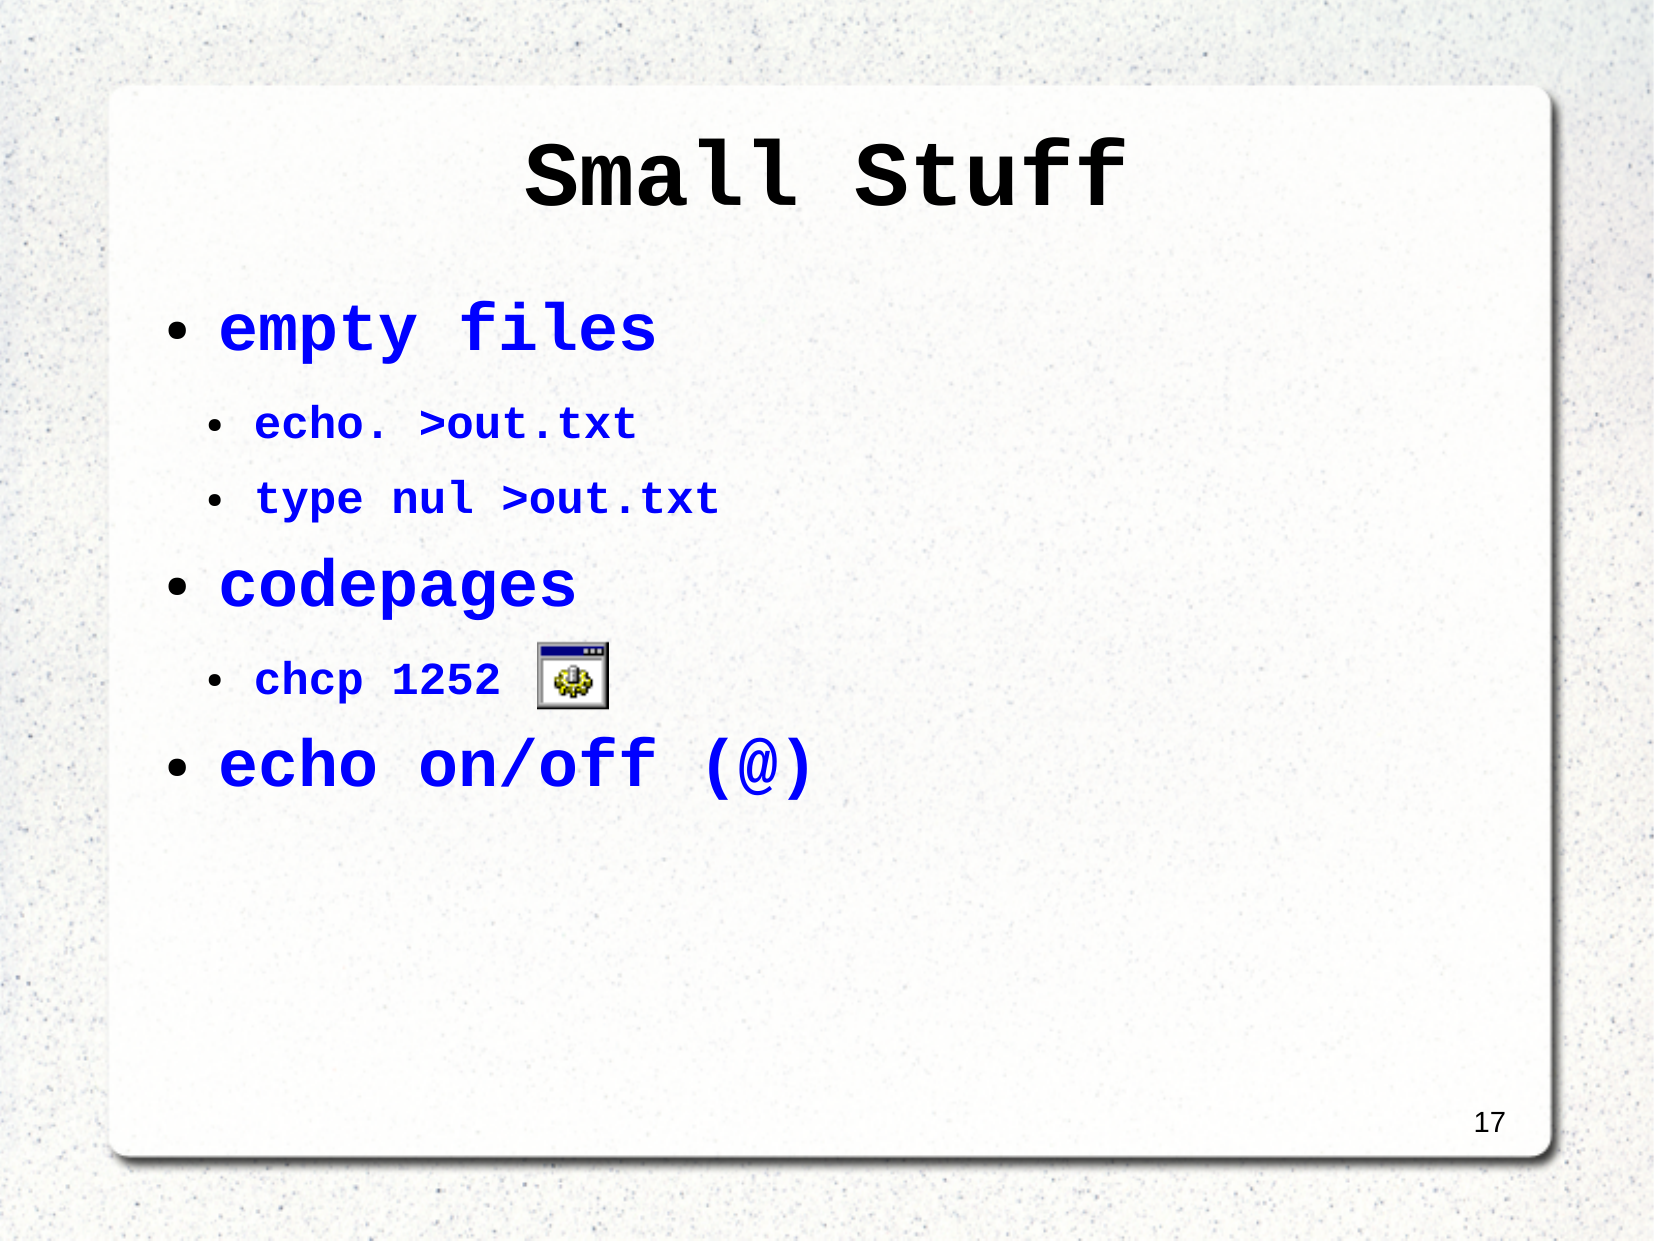

# Small Stuff
empty files
echo. >out.txt
type nul >out.txt
codepages
chcp 1252
echo on/off (@)
17